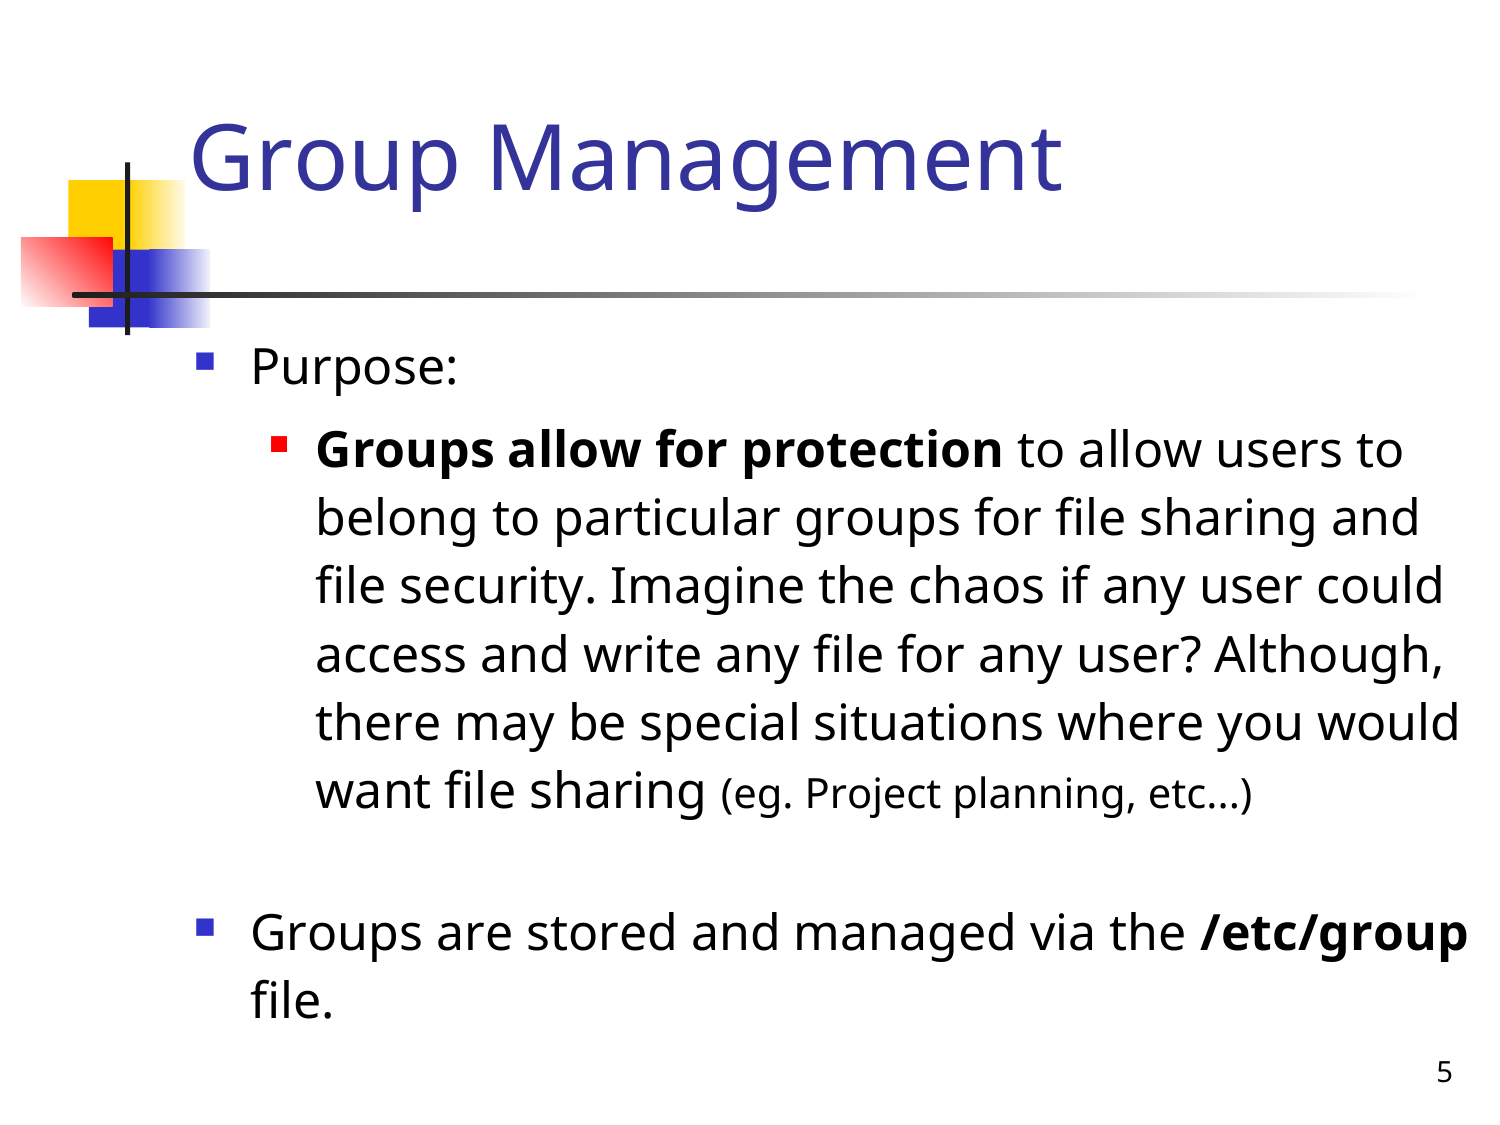

# Group Management
Purpose:
Groups allow for protection to allow users to belong to particular groups for file sharing and file security. Imagine the chaos if any user could access and write any file for any user? Although, there may be special situations where you would want file sharing (eg. Project planning, etc...)
Groups are stored and managed via the /etc/group file.
5